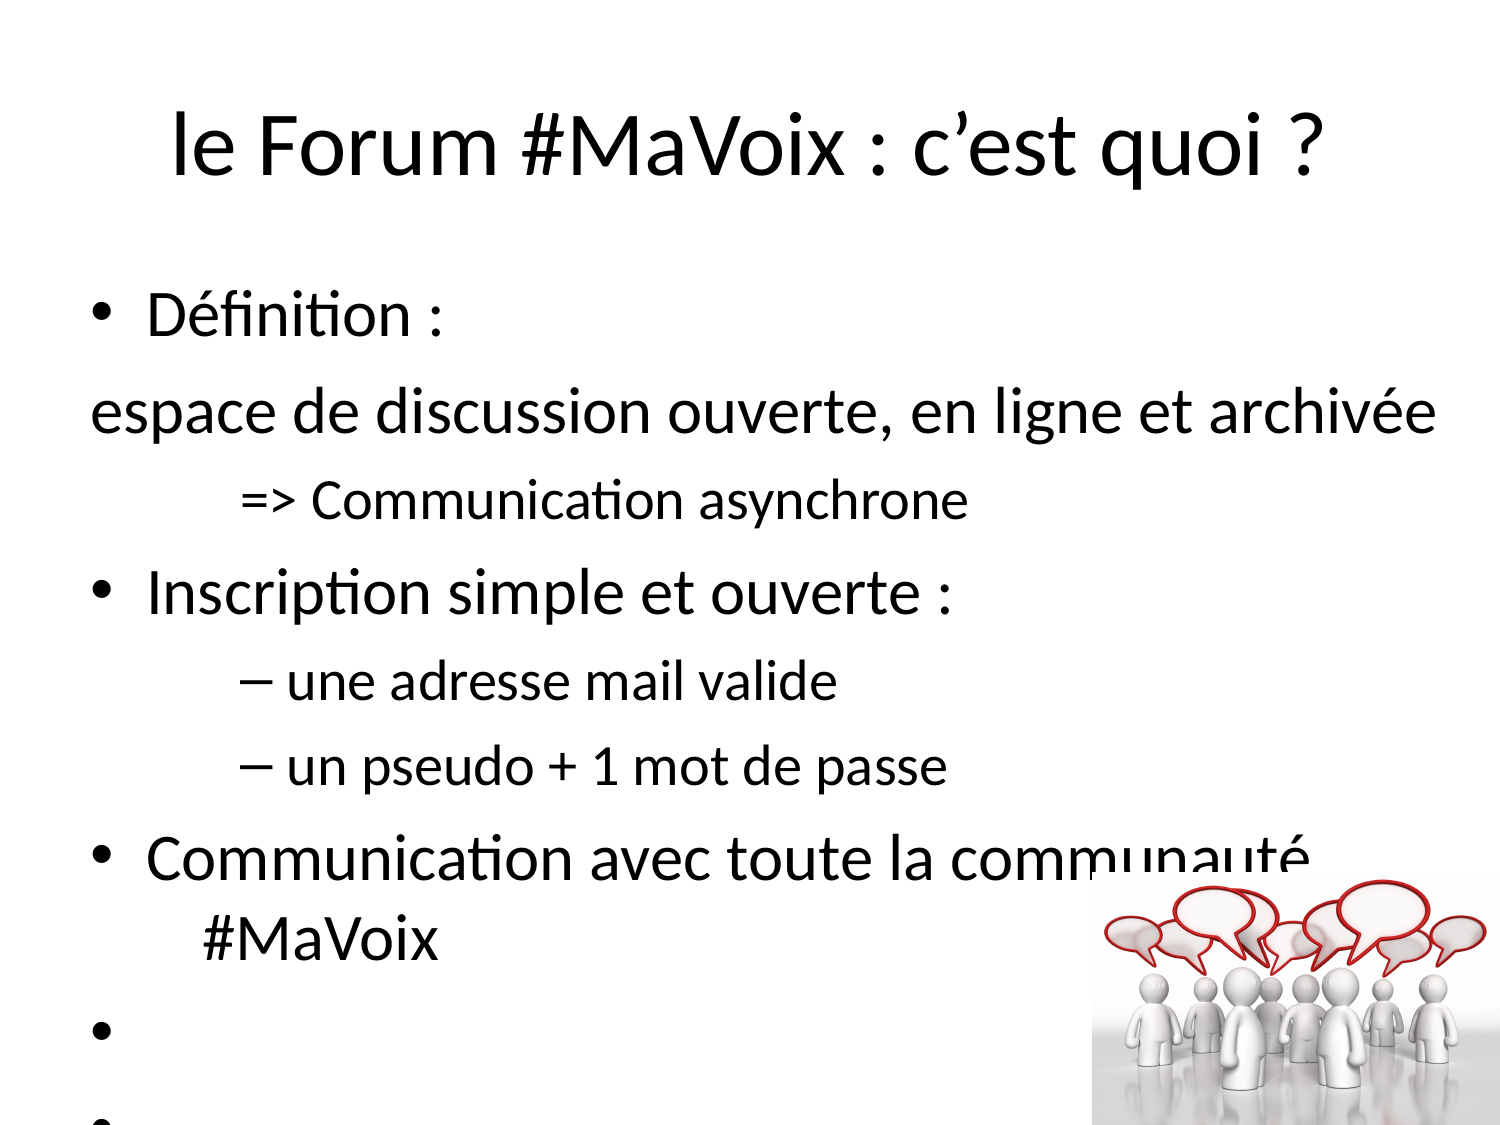

# le Forum #MaVoix : c’est quoi ?
Définition :
espace de discussion ouverte, en ligne et archivée
=> Communication asynchrone
Inscription simple et ouverte :
une adresse mail valide
un pseudo + 1 mot de passe
Communication avec toute la communauté #MaVoix